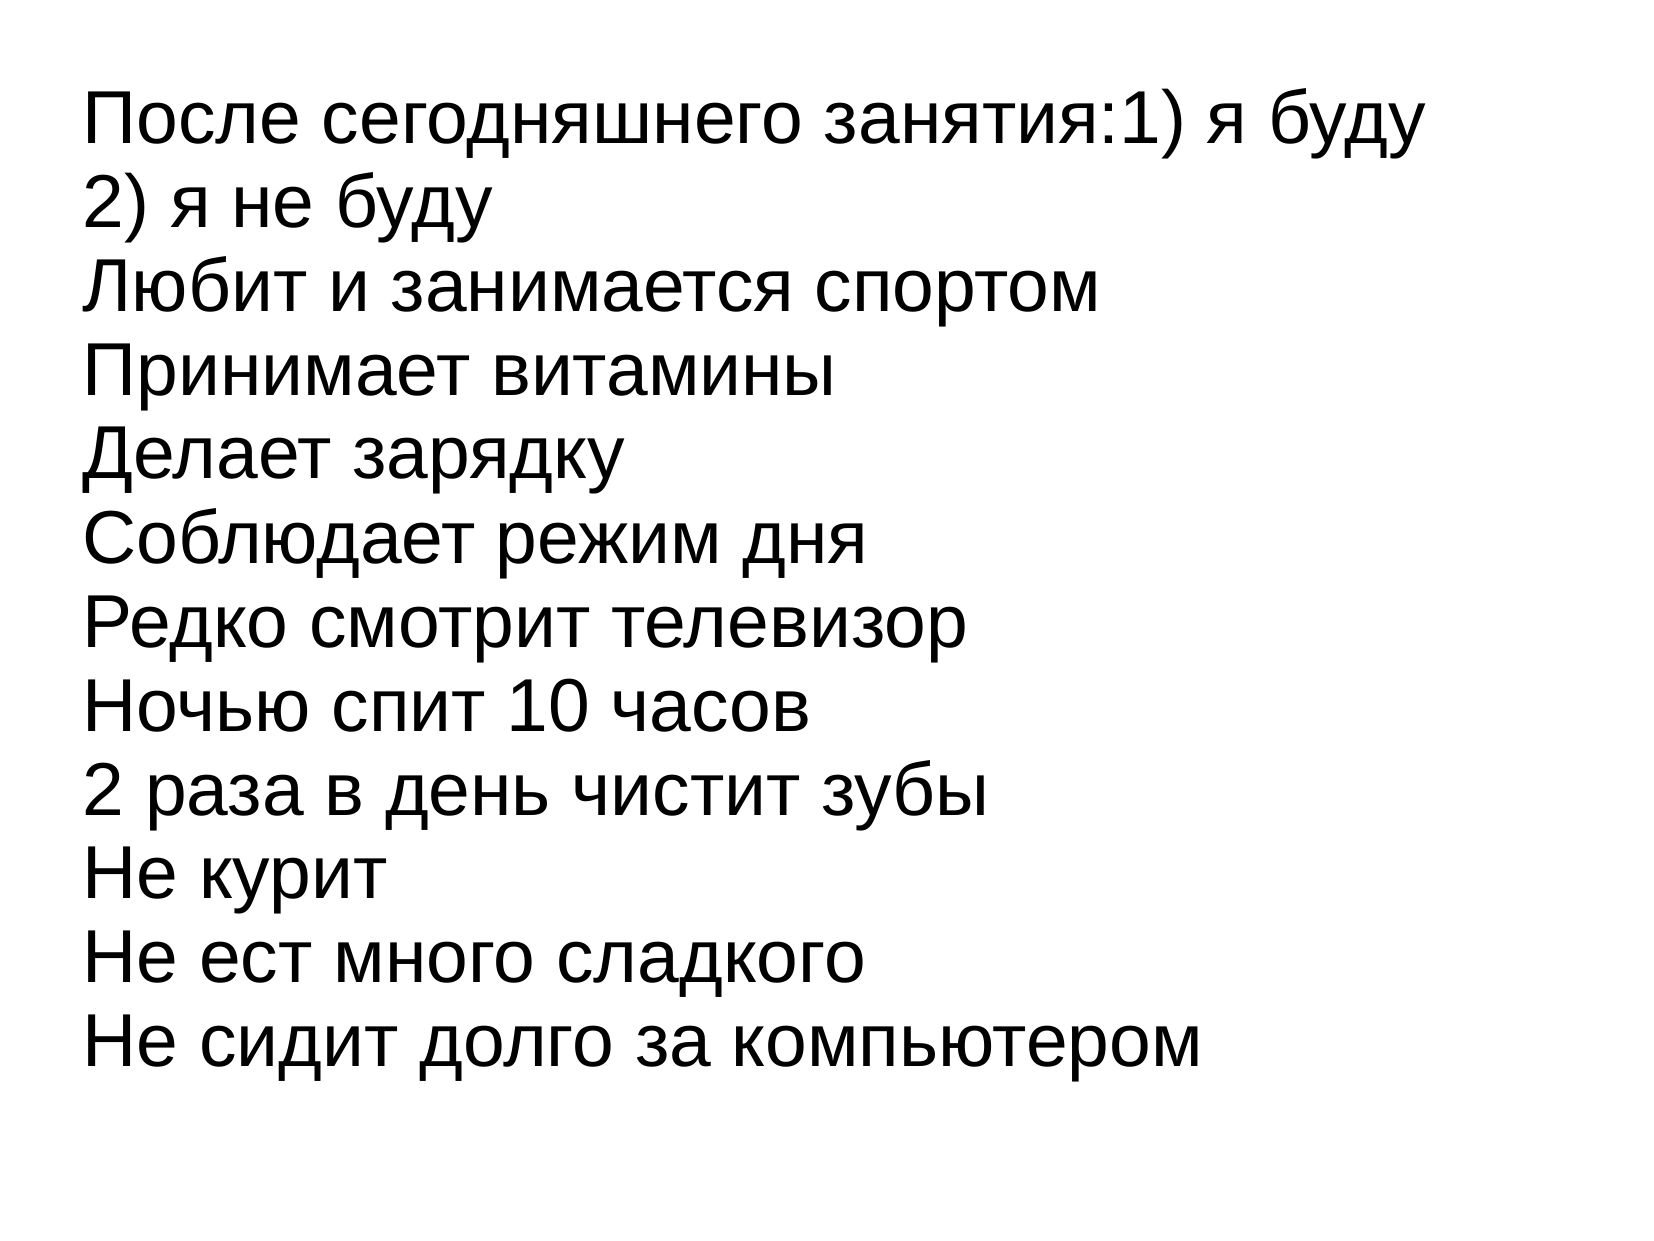

# После сегодняшнего занятия:1) я буду
2) я не буду
Любит и занимается спортом
Принимает витамины
Делает зарядку
Соблюдает режим дня
Редко смотрит телевизор
Ночью спит 10 часов
2 раза в день чистит зубы
Не курит
Не ест много сладкого
Не сидит долго за компьютером